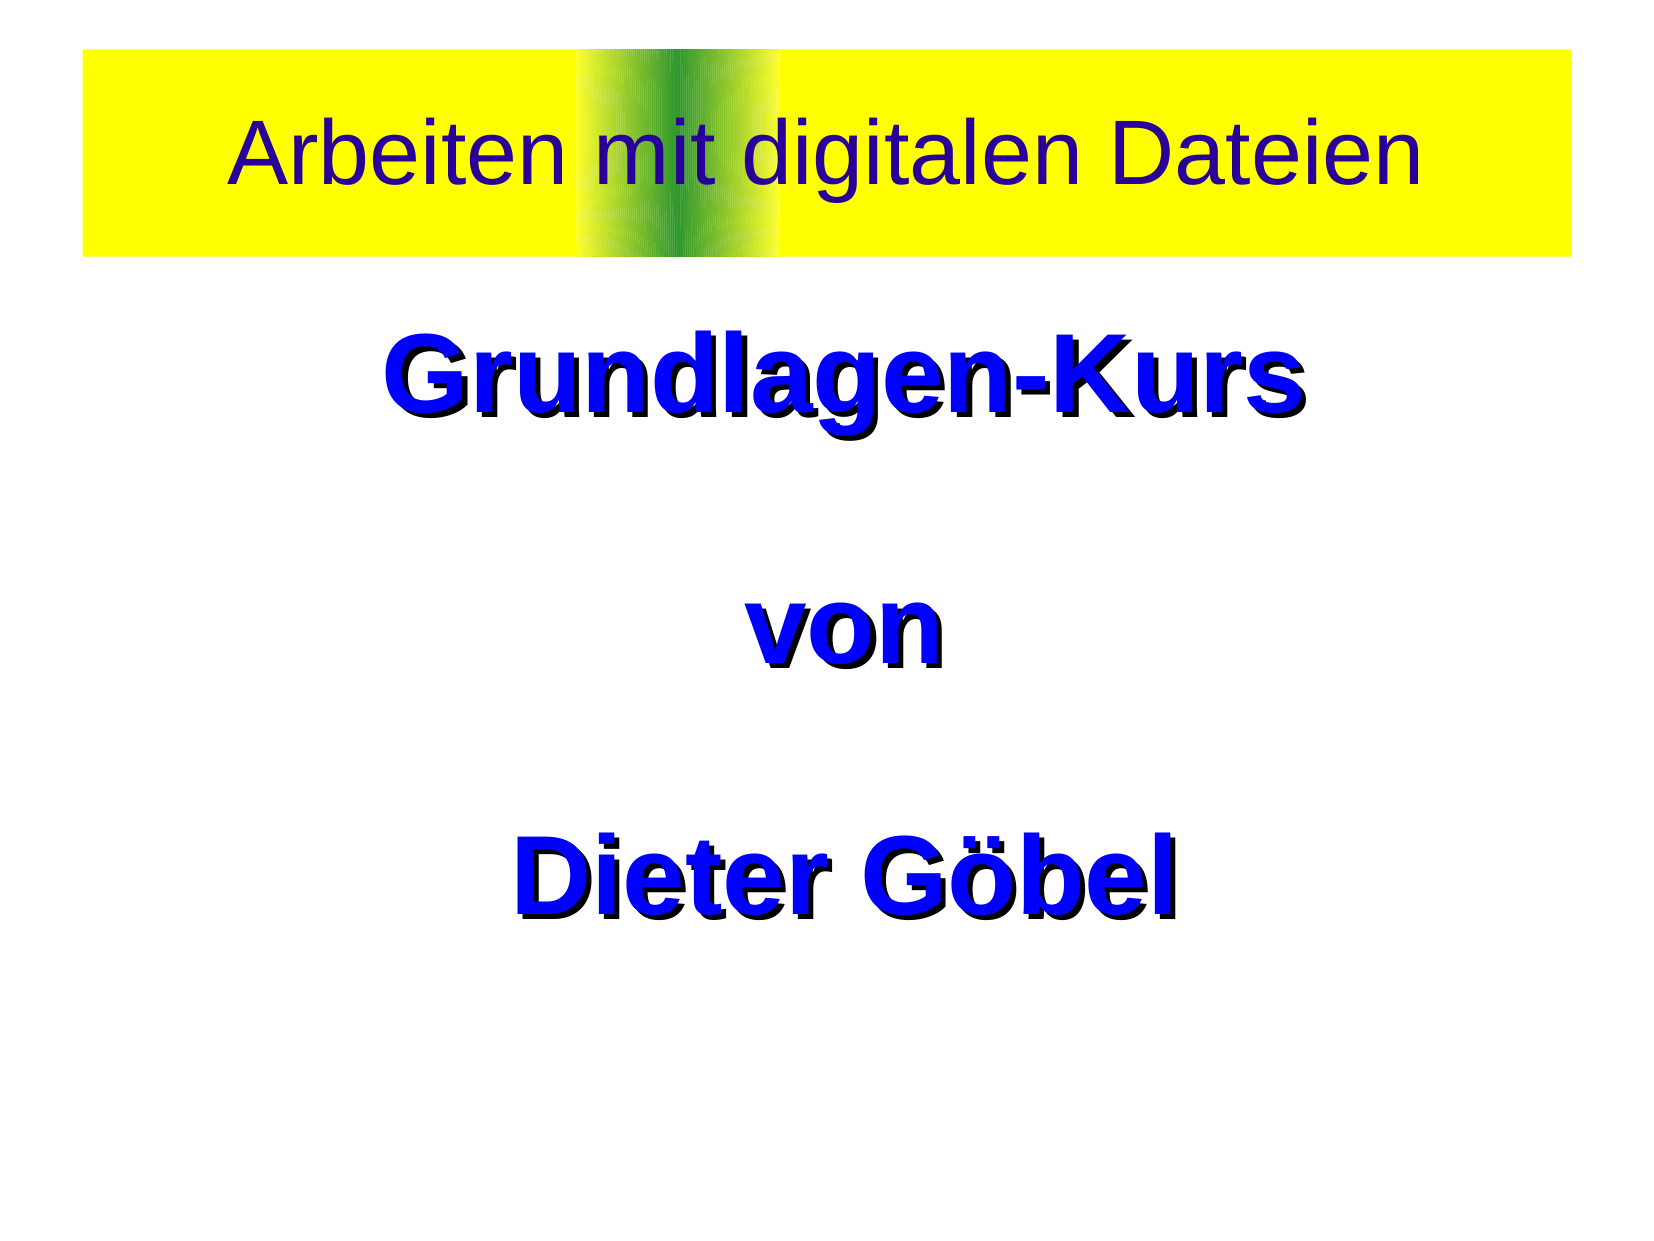

# Arbeiten mit digitalen Dateien
Grundlagen-Kurs
von
Dieter Göbel